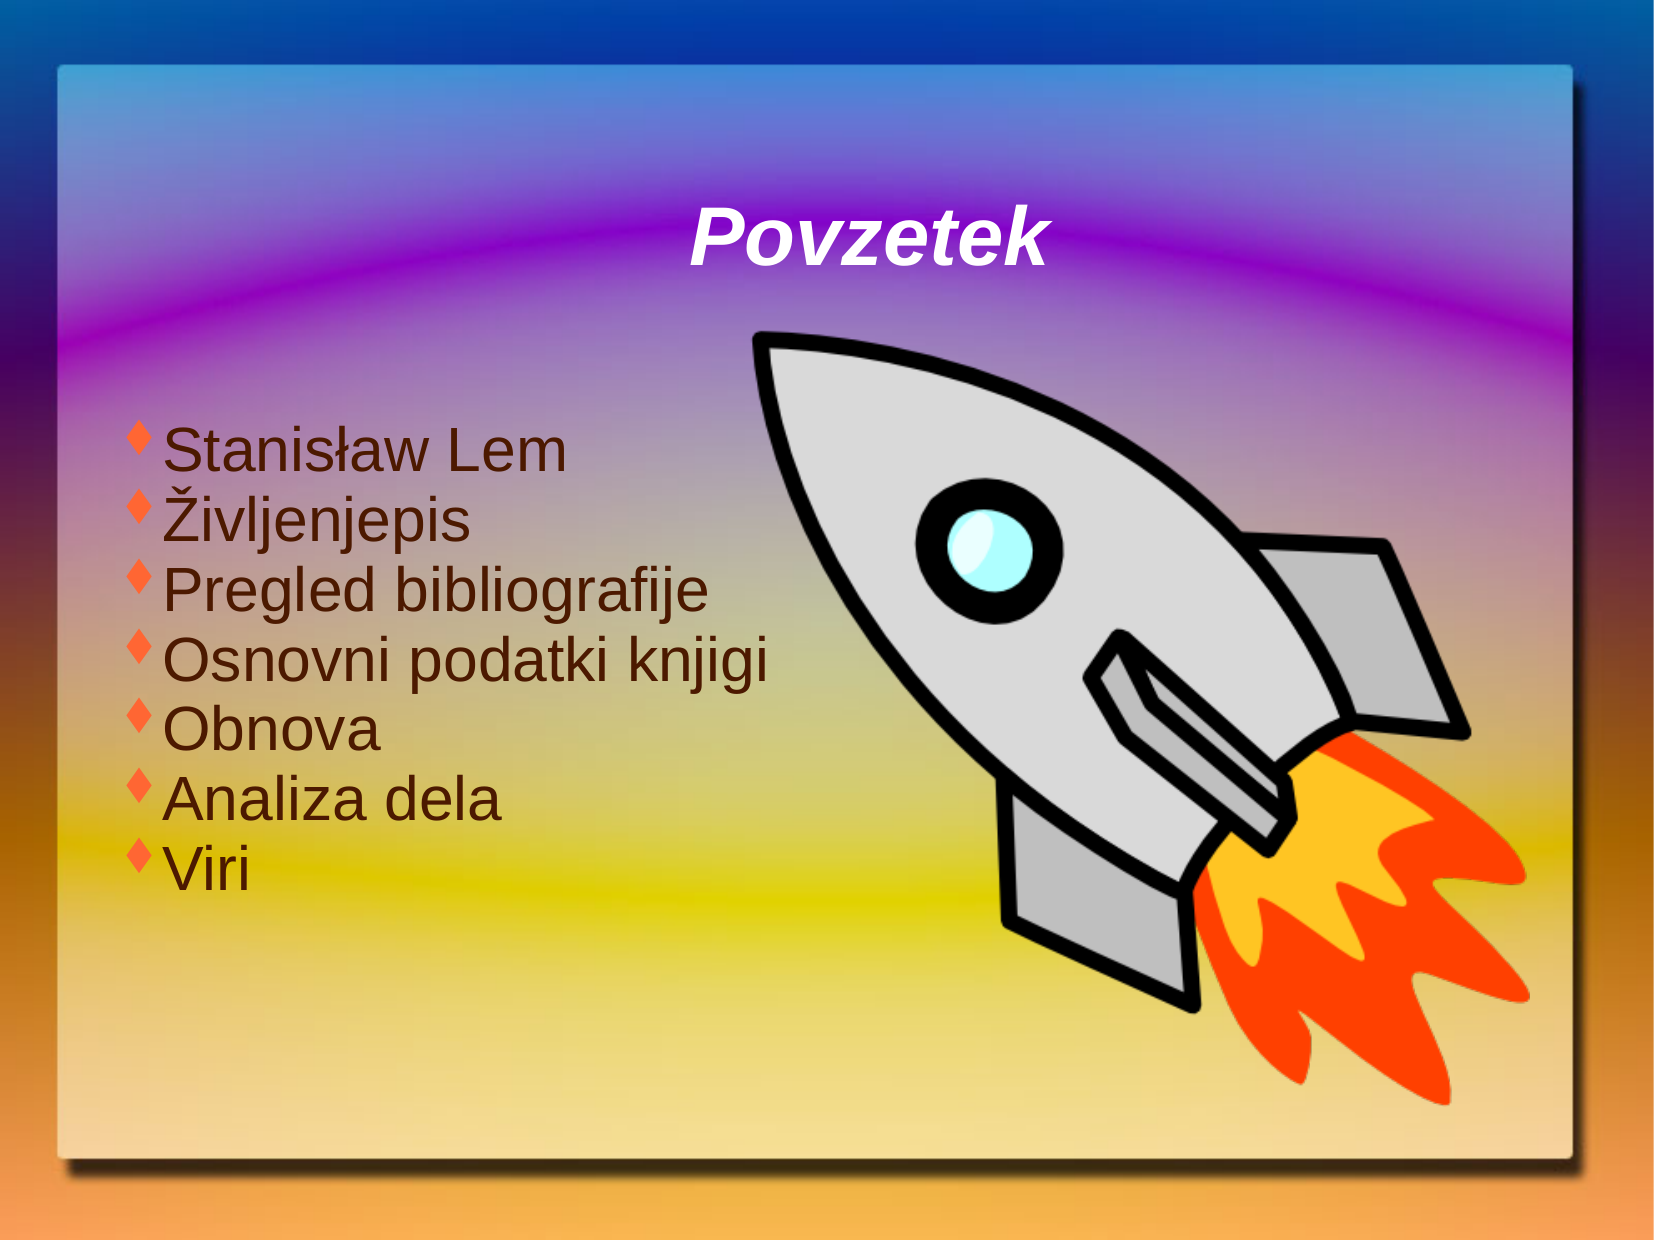

# Povzetek
Stanisław Lem
Življenjepis
Pregled bibliografije
Osnovni podatki knjigi
Obnova
Analiza dela
Viri